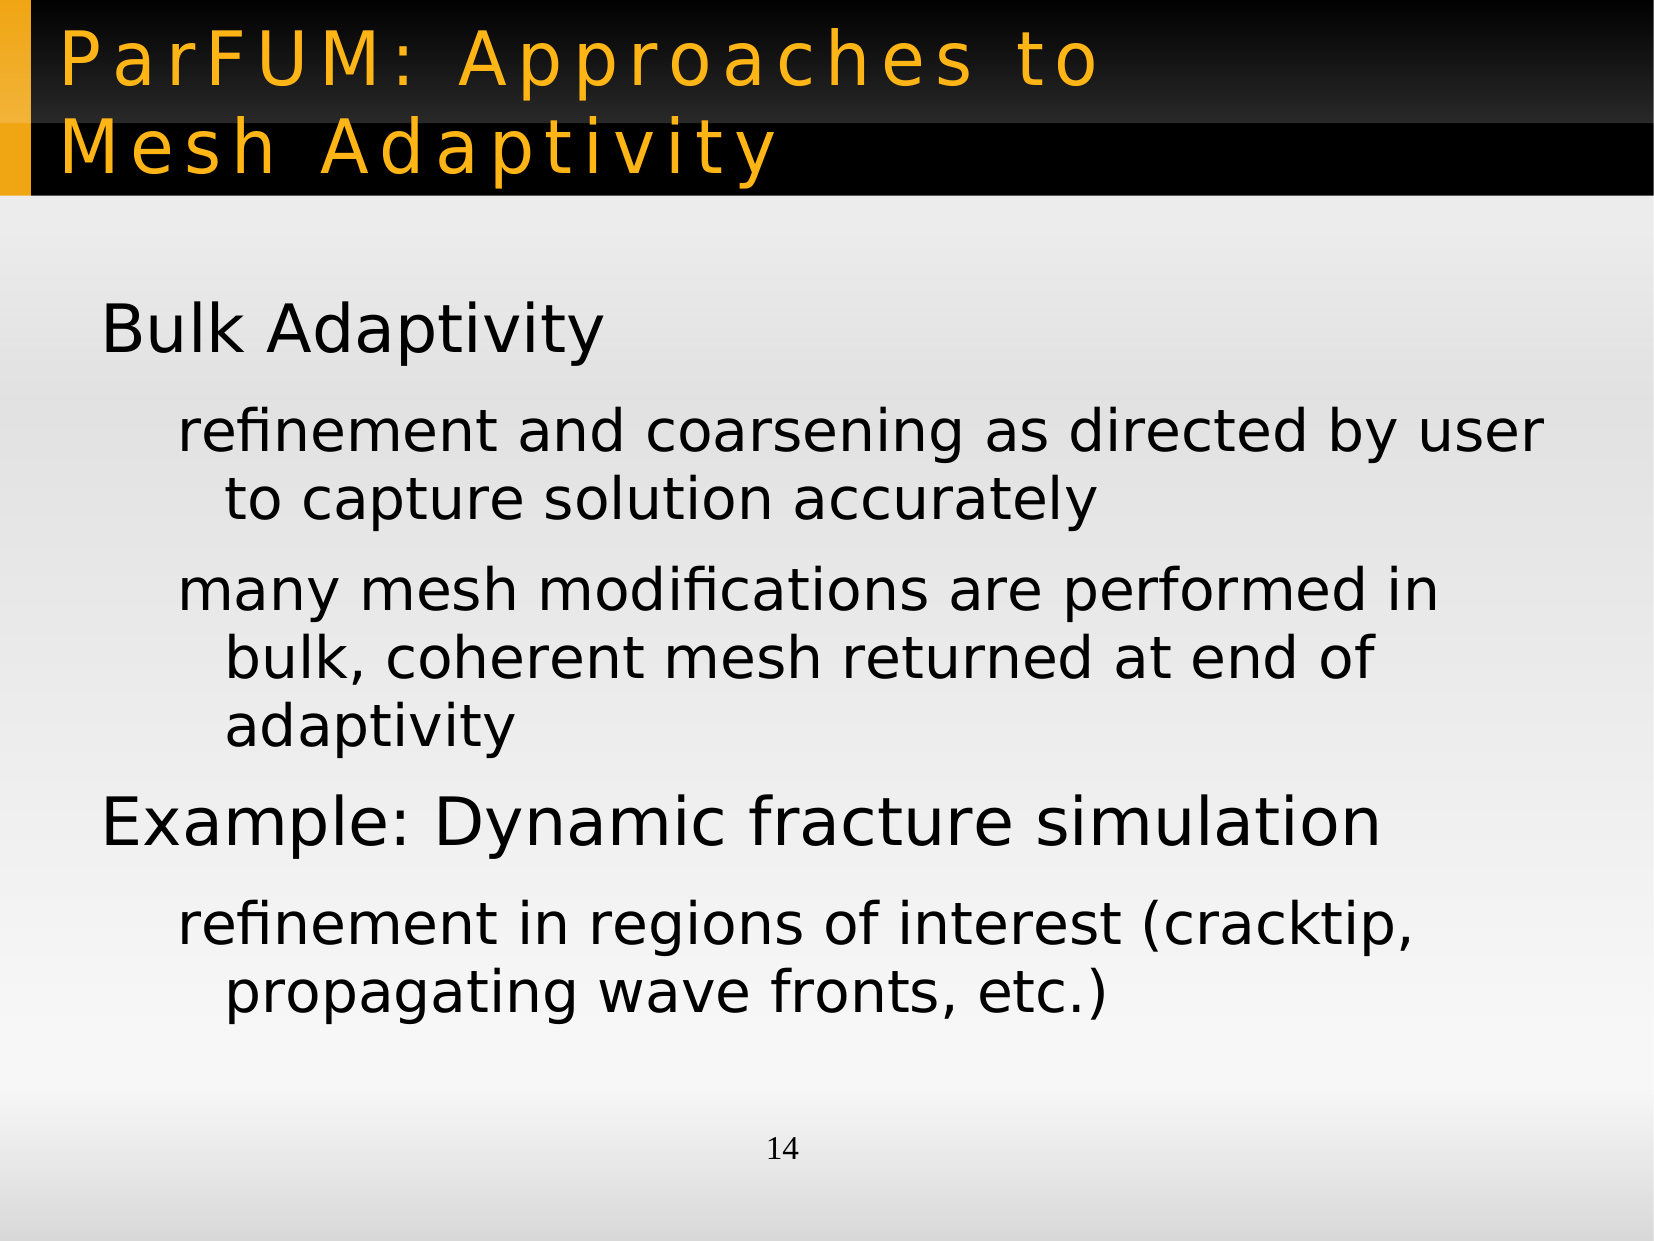

# ParFUM: Approaches to Mesh Adaptivity
Bulk Adaptivity
refinement and coarsening as directed by user to capture solution accurately
many mesh modifications are performed in bulk, coherent mesh returned at end of adaptivity
Example: Dynamic fracture simulation
refinement in regions of interest (cracktip, propagating wave fronts, etc.)
14